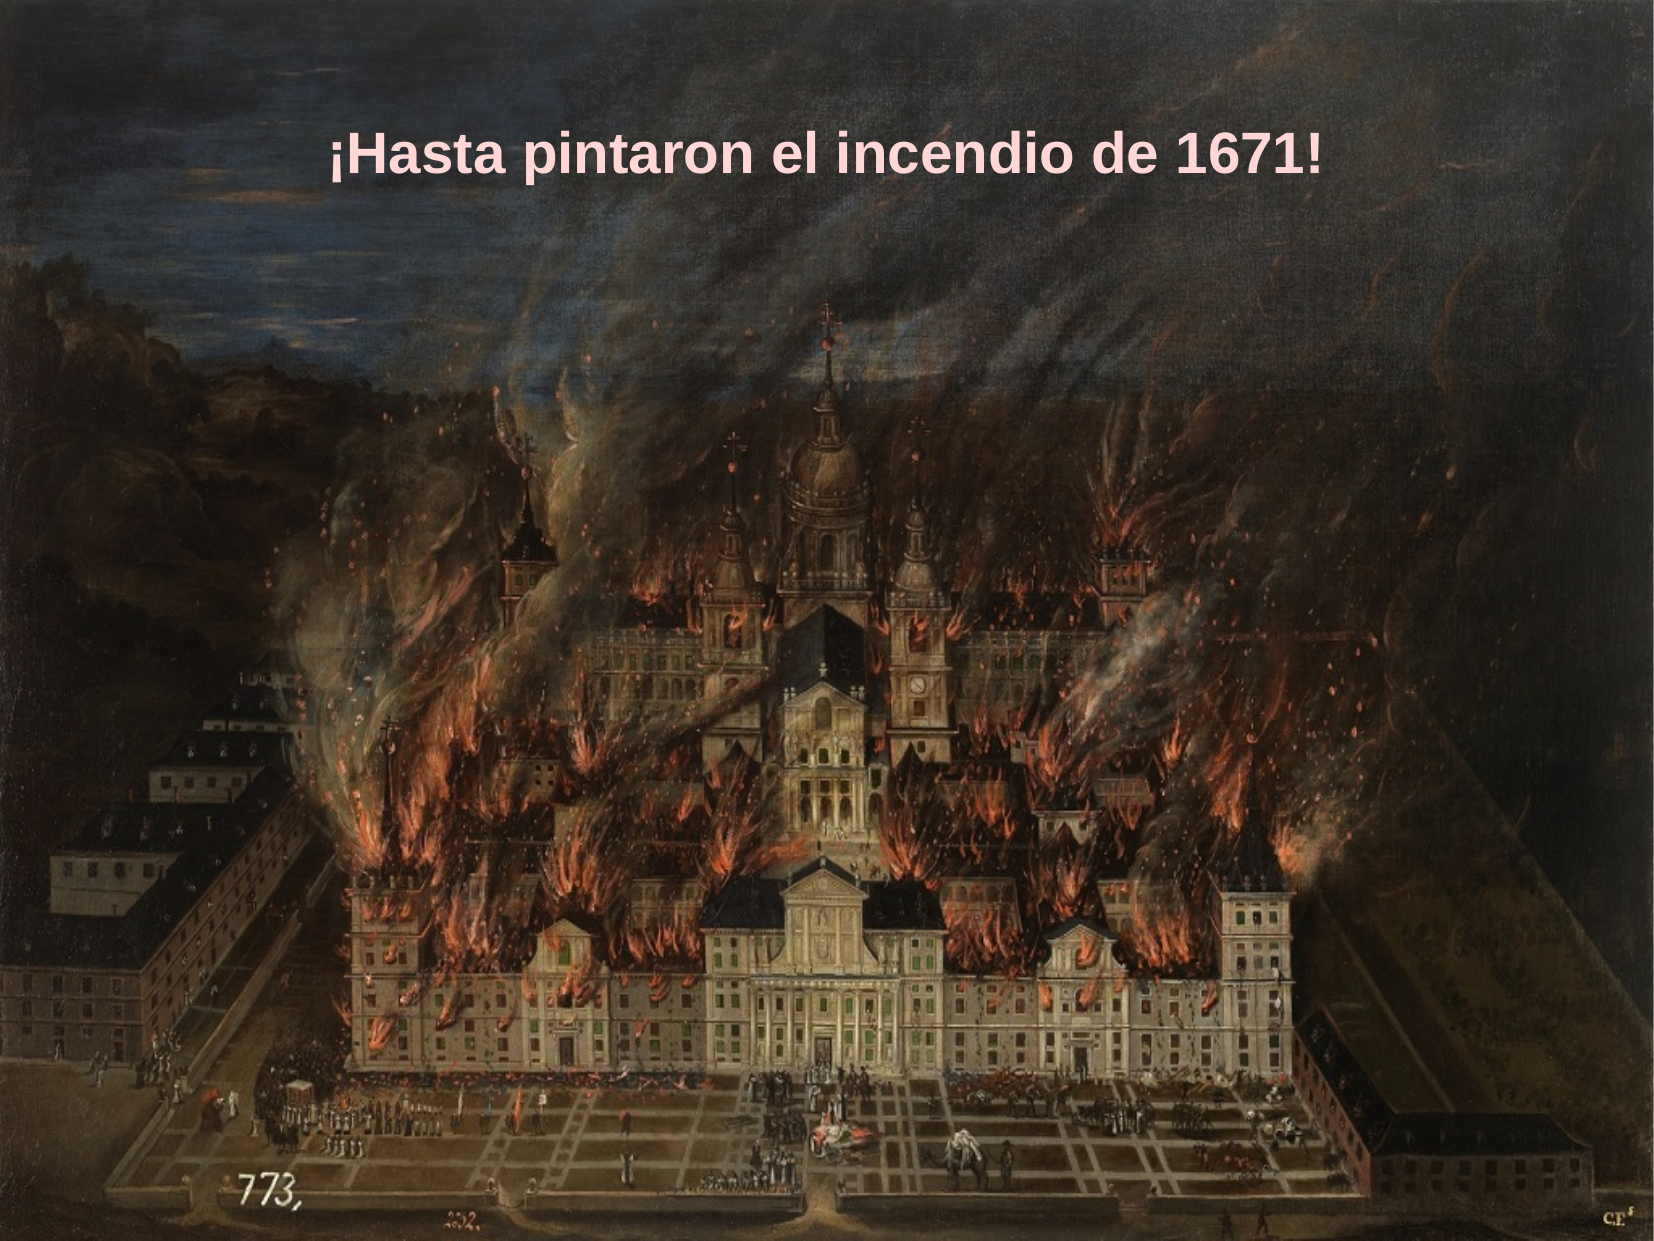

# ¡Hasta pintaron el incendio de 1671!